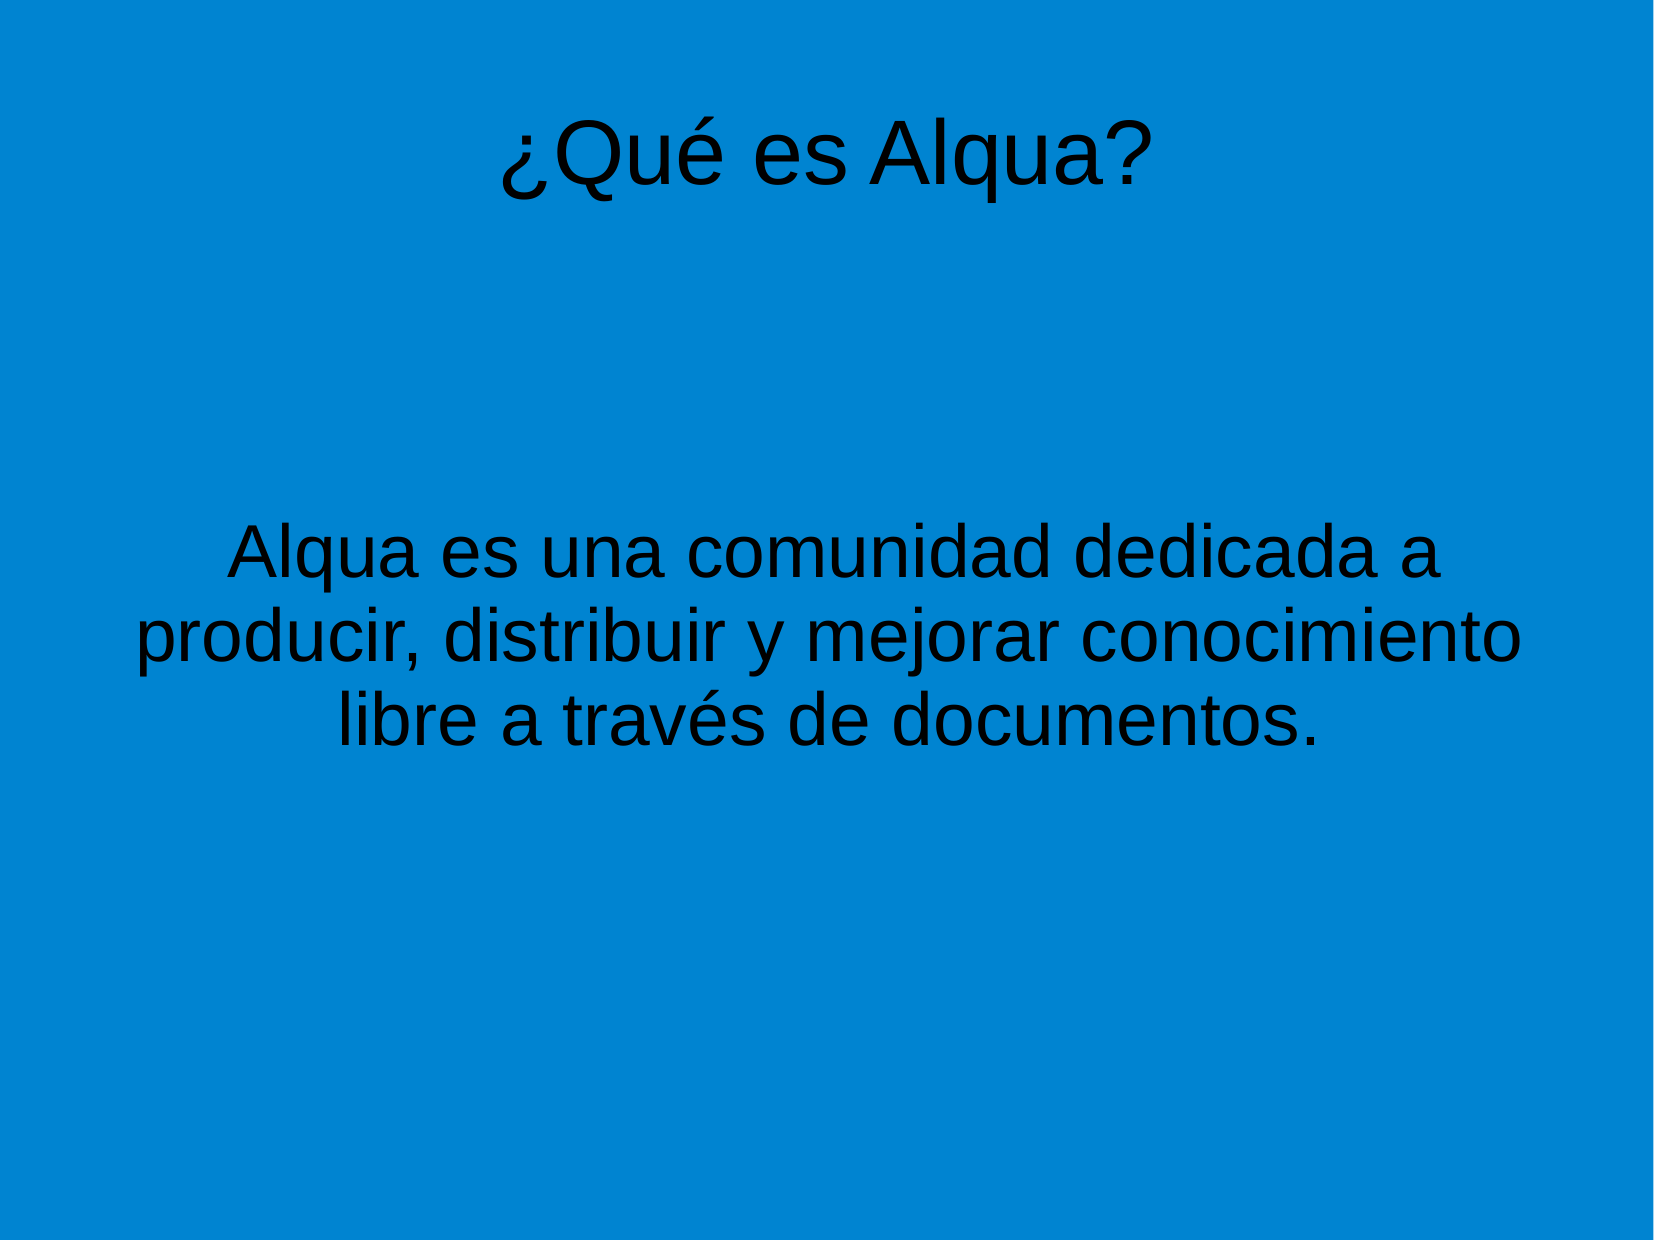

# ¿Qué es Alqua?
 Alqua es una comunidad dedicada a producir, distribuir y mejorar conocimiento libre a través de documentos.